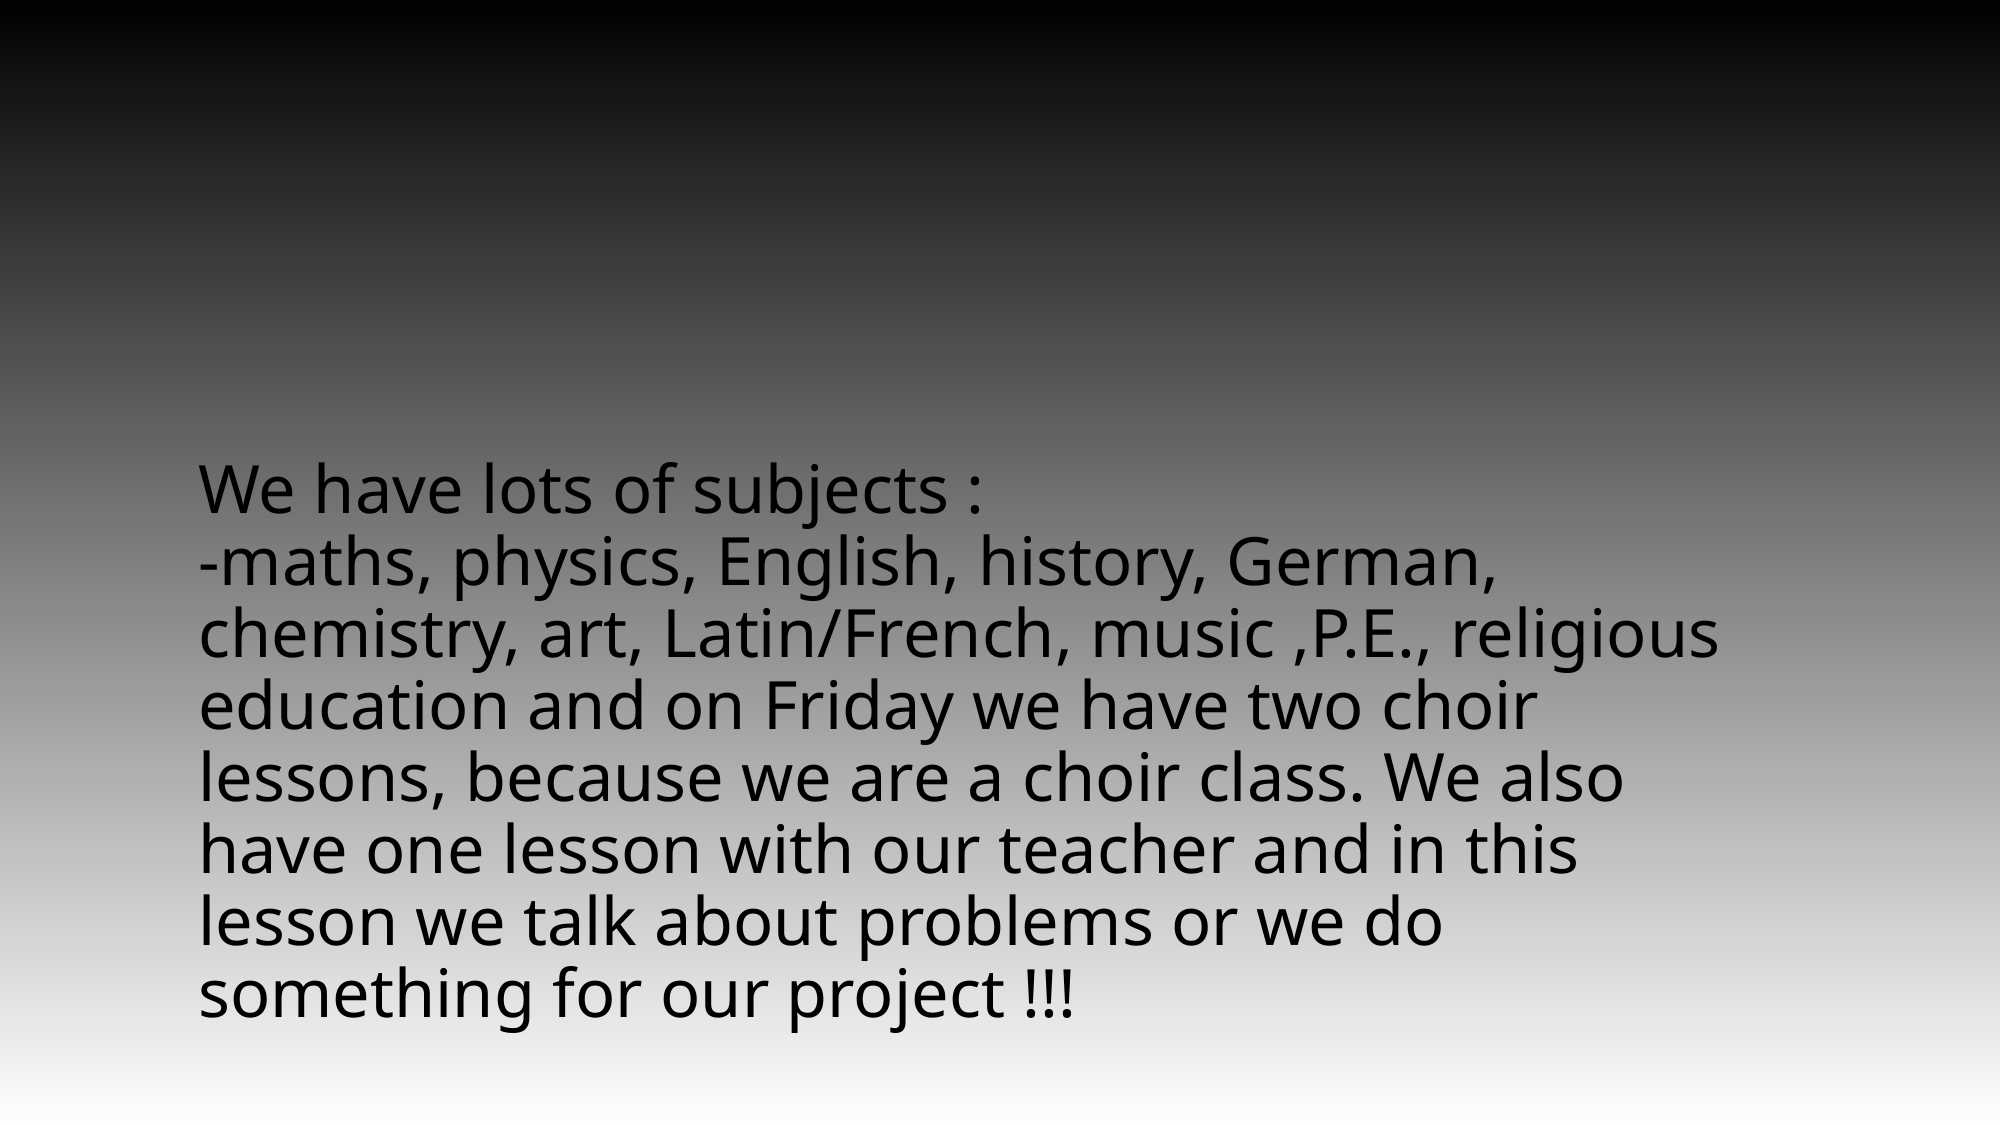

# OUR LESSONS
We have lots of subjects :
-maths, physics, English, history, German, chemistry, art, Latin/French, music ,P.E., religious education and on Friday we have two choir lessons, because we are a choir class. We also have one lesson with our teacher and in this lesson we talk about problems or we do something for our project !!!